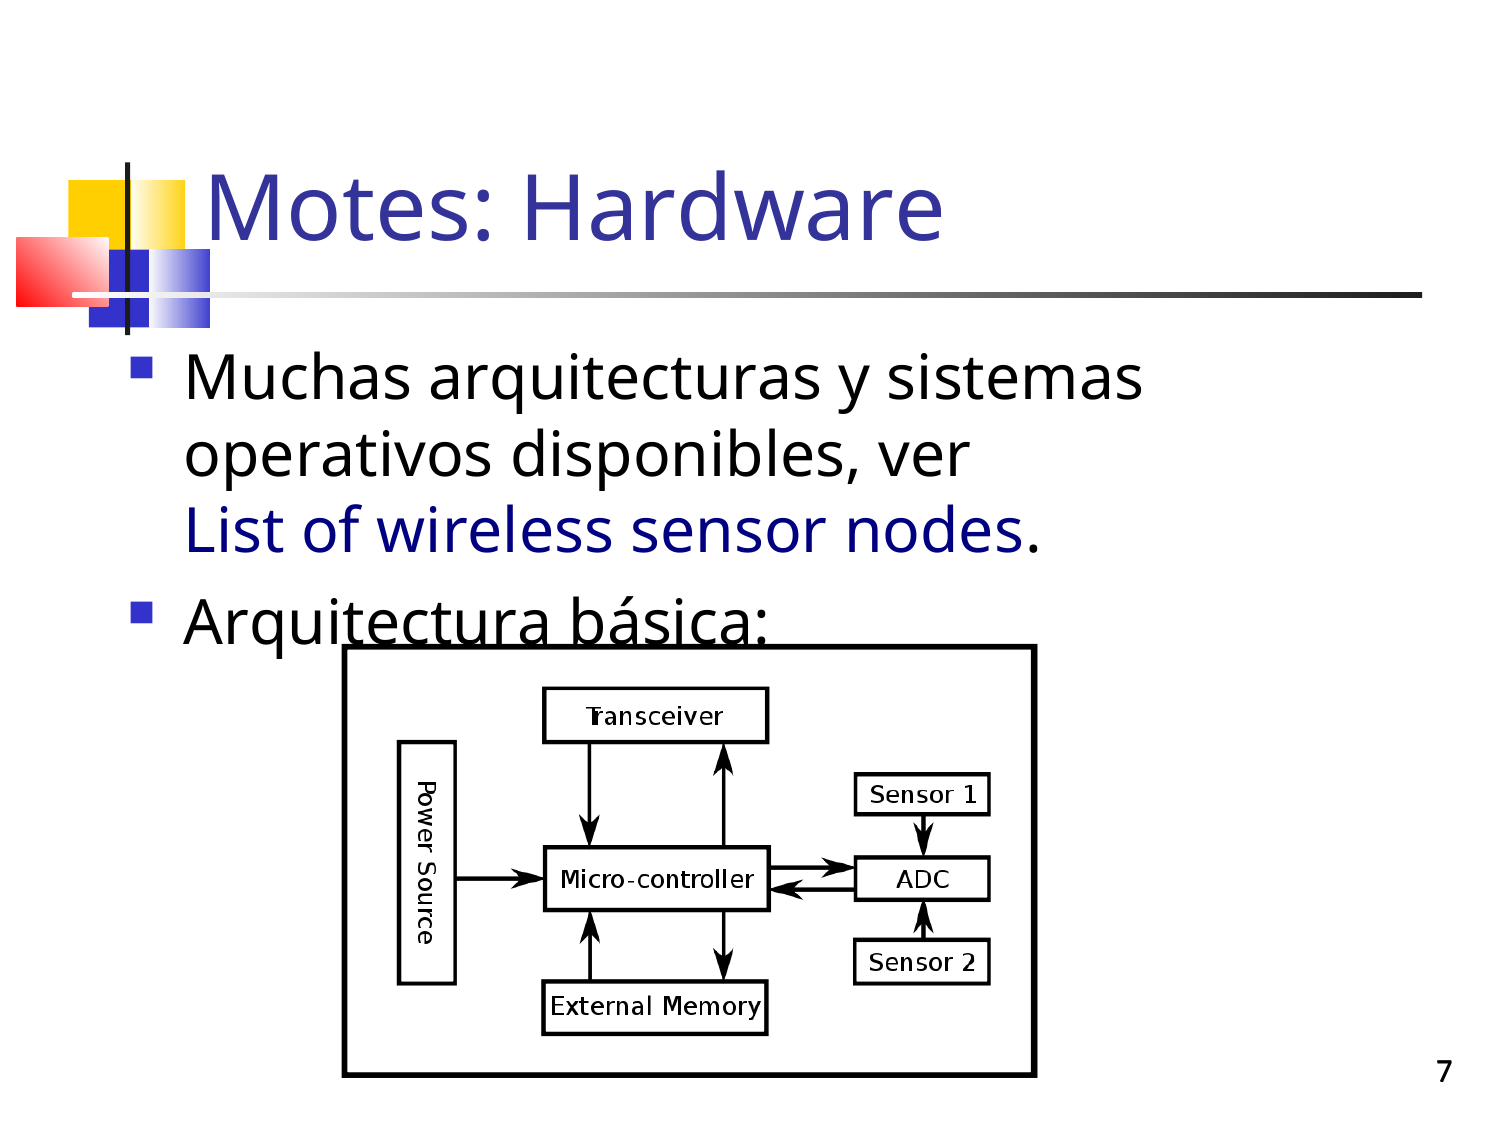

# Motes: Hardware
Muchas arquitecturas y sistemas operativos disponibles, ver List of wireless sensor nodes.
Arquitectura básica:
7